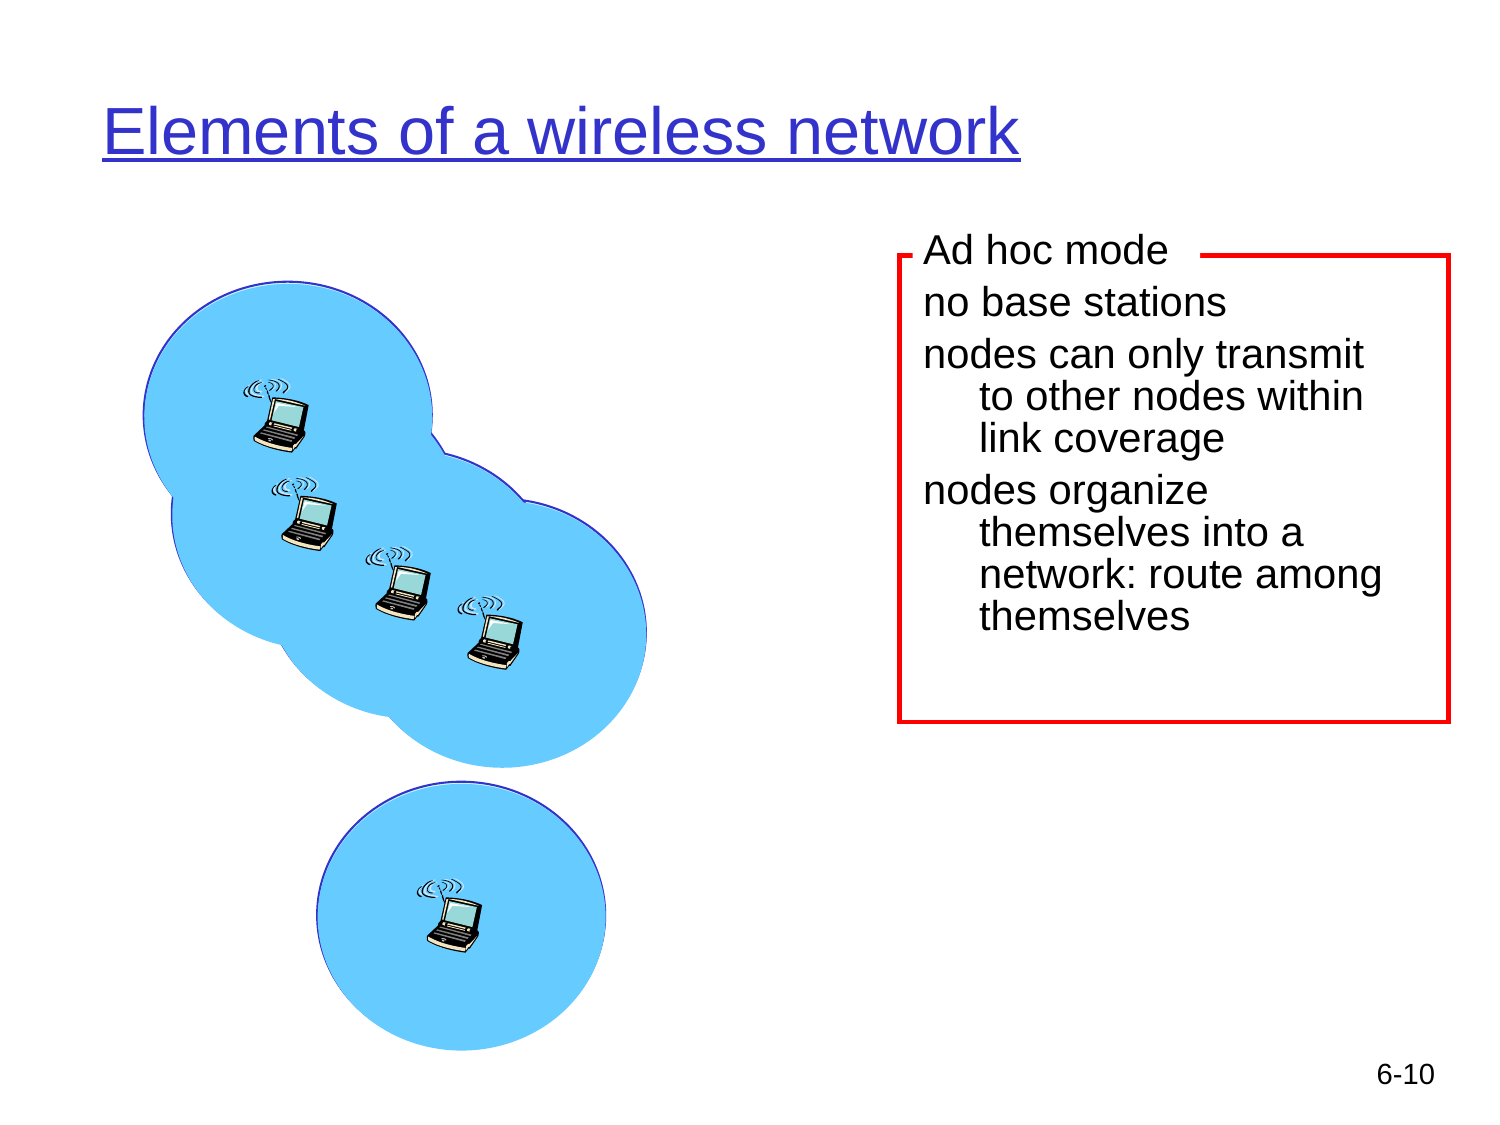

# Elements of a wireless network
Ad hoc mode
no base stations
nodes can only transmit to other nodes within link coverage
nodes organize themselves into a network: route among themselves
10